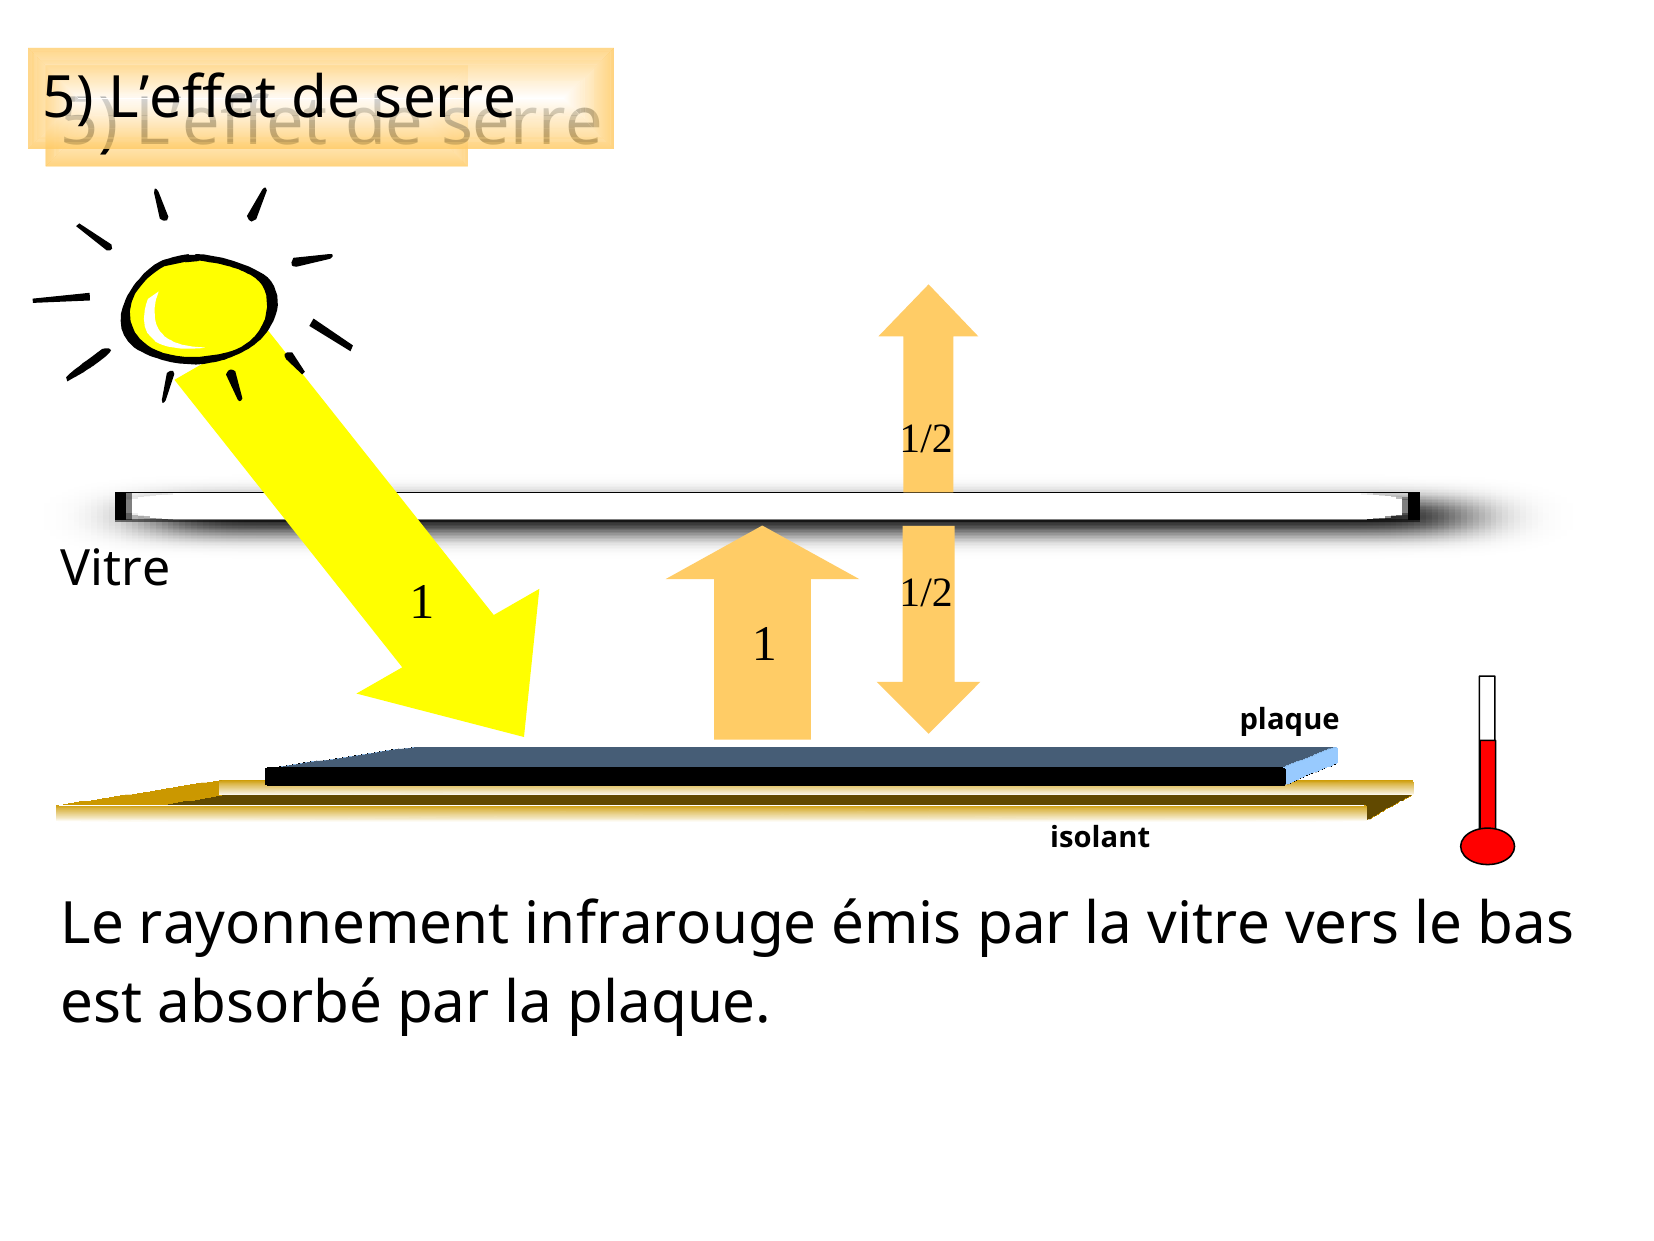

5) L’effet de serre
5) L’effet de serre
1/2
Vitre
1/2
1
1
plaque
isolant
Le rayonnement infrarouge émis par la vitre vers le bas est absorbé par la plaque.